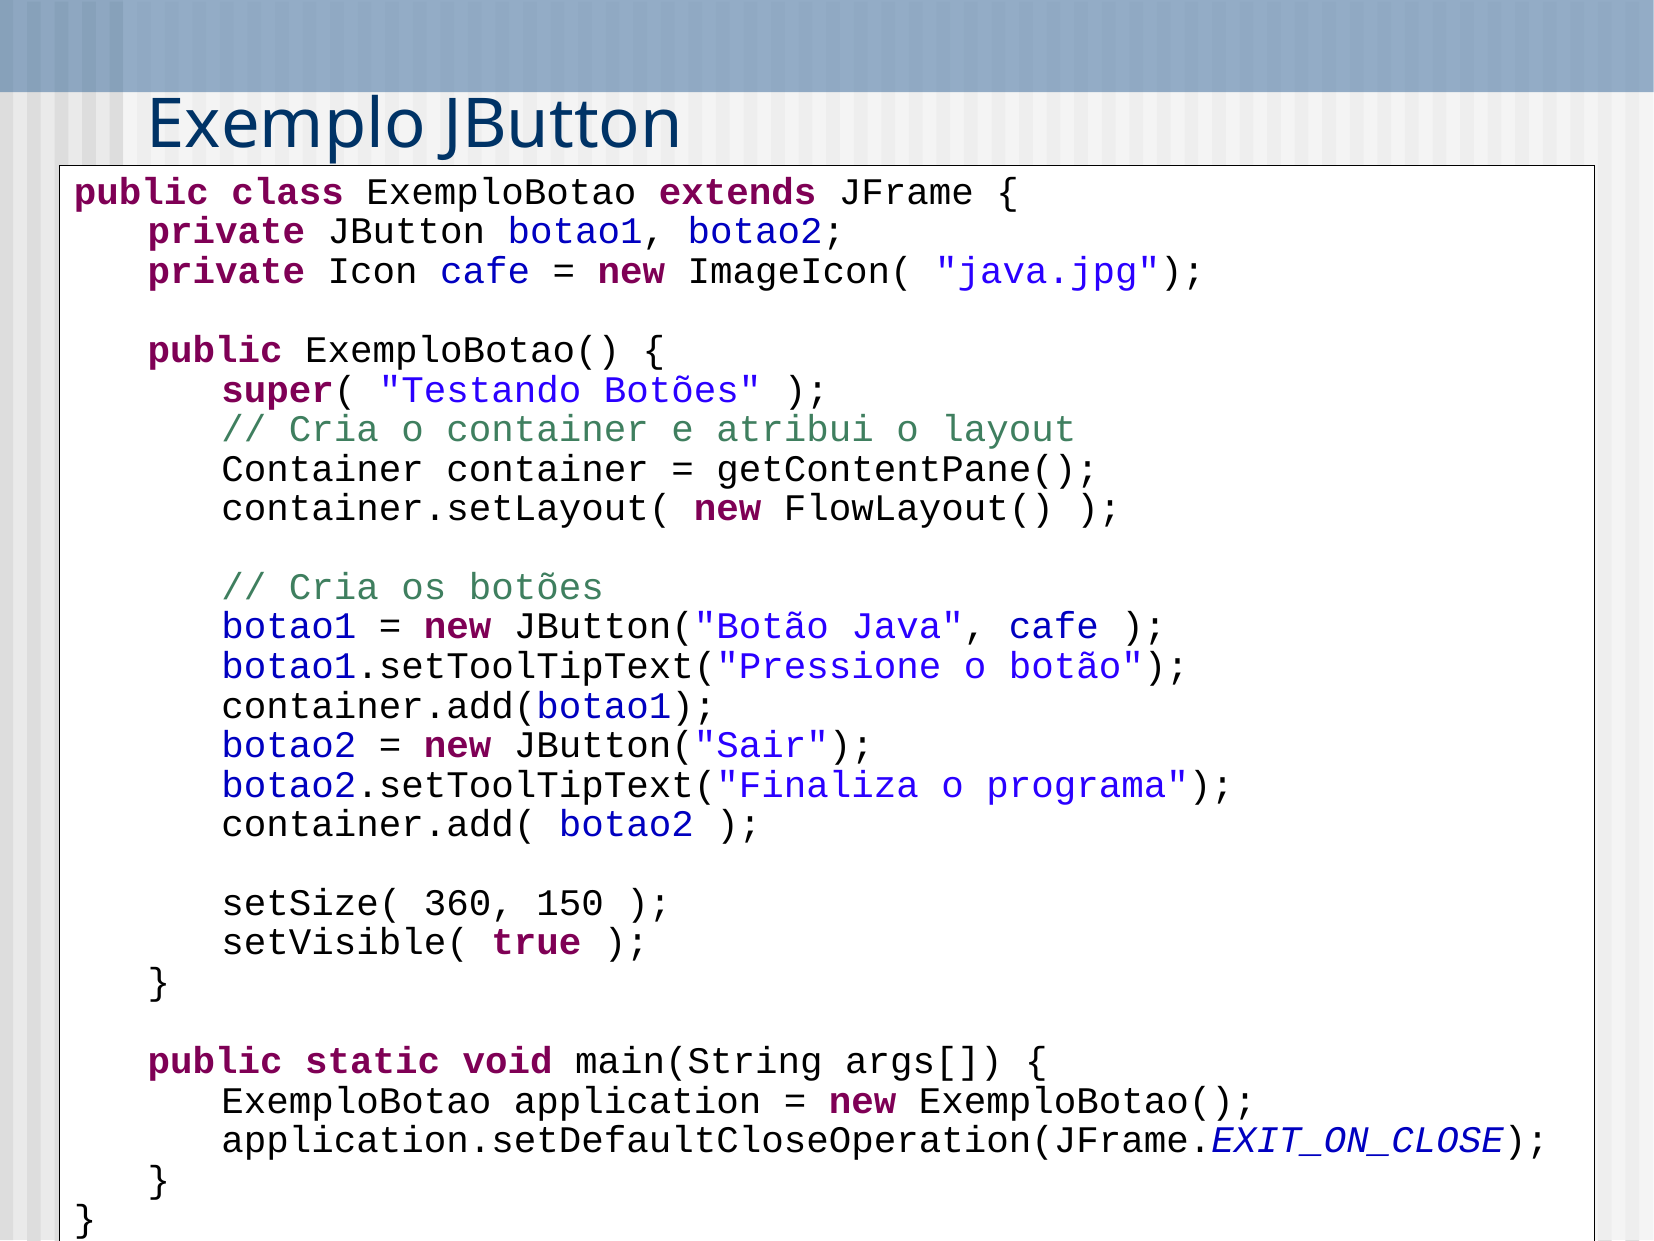

# Exemplo JButton
public class ExemploBotao extends JFrame {
	private JButton botao1, botao2;
	private Icon cafe = new ImageIcon( "java.jpg");
	public ExemploBotao() {
		super( "Testando Botões" );
		// Cria o container e atribui o layout
		Container container = getContentPane();
		container.setLayout( new FlowLayout() );
		// Cria os botões
		botao1 = new JButton("Botão Java", cafe );
		botao1.setToolTipText("Pressione o botão");
		container.add(botao1);
		botao2 = new JButton("Sair");
		botao2.setToolTipText("Finaliza o programa");
		container.add( botao2 );
		setSize( 360, 150 );
		setVisible( true );
	}
	public static void main(String args[]) {
		ExemploBotao application = new ExemploBotao();
		application.setDefaultCloseOperation(JFrame.EXIT_ON_CLOSE);
	}
}